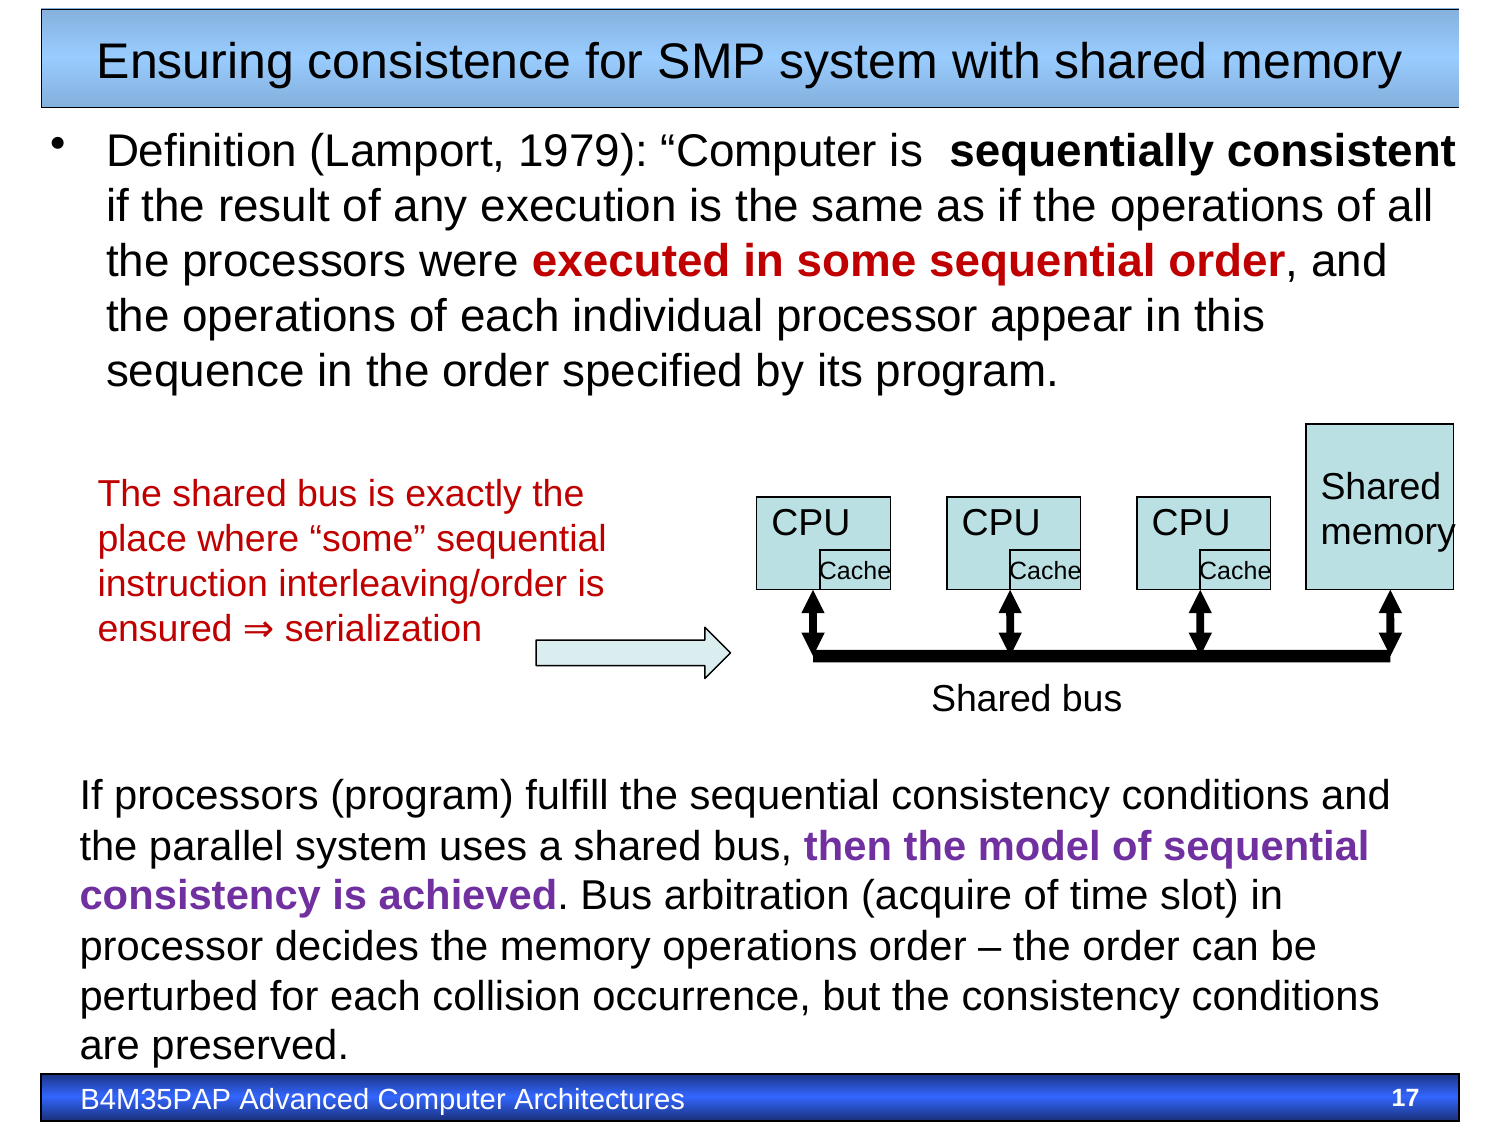

# Ensuring consistence for SMP system with shared memory
Definition (Lamport, 1979): “Computer is sequentially consistent if the result of any execution is the same as if the operations of all the processors were executed in some sequential order, and the operations of each individual processor appear in this sequence in the order specified by its program.
Shared
memory
CPU
CPU
CPU
Cache
Cache
Cache
Shared bus
The shared bus is exactly the place where “some” sequential instruction interleaving/order is ensured ⇒ serialization
If processors (program) fulfill the sequential consistency conditions and the parallel system uses a shared bus, then the model of sequential consistency is achieved. Bus arbitration (acquire of time slot) in processor decides the memory operations order – the order can be perturbed for each collision occurrence, but the consistency conditions are preserved.